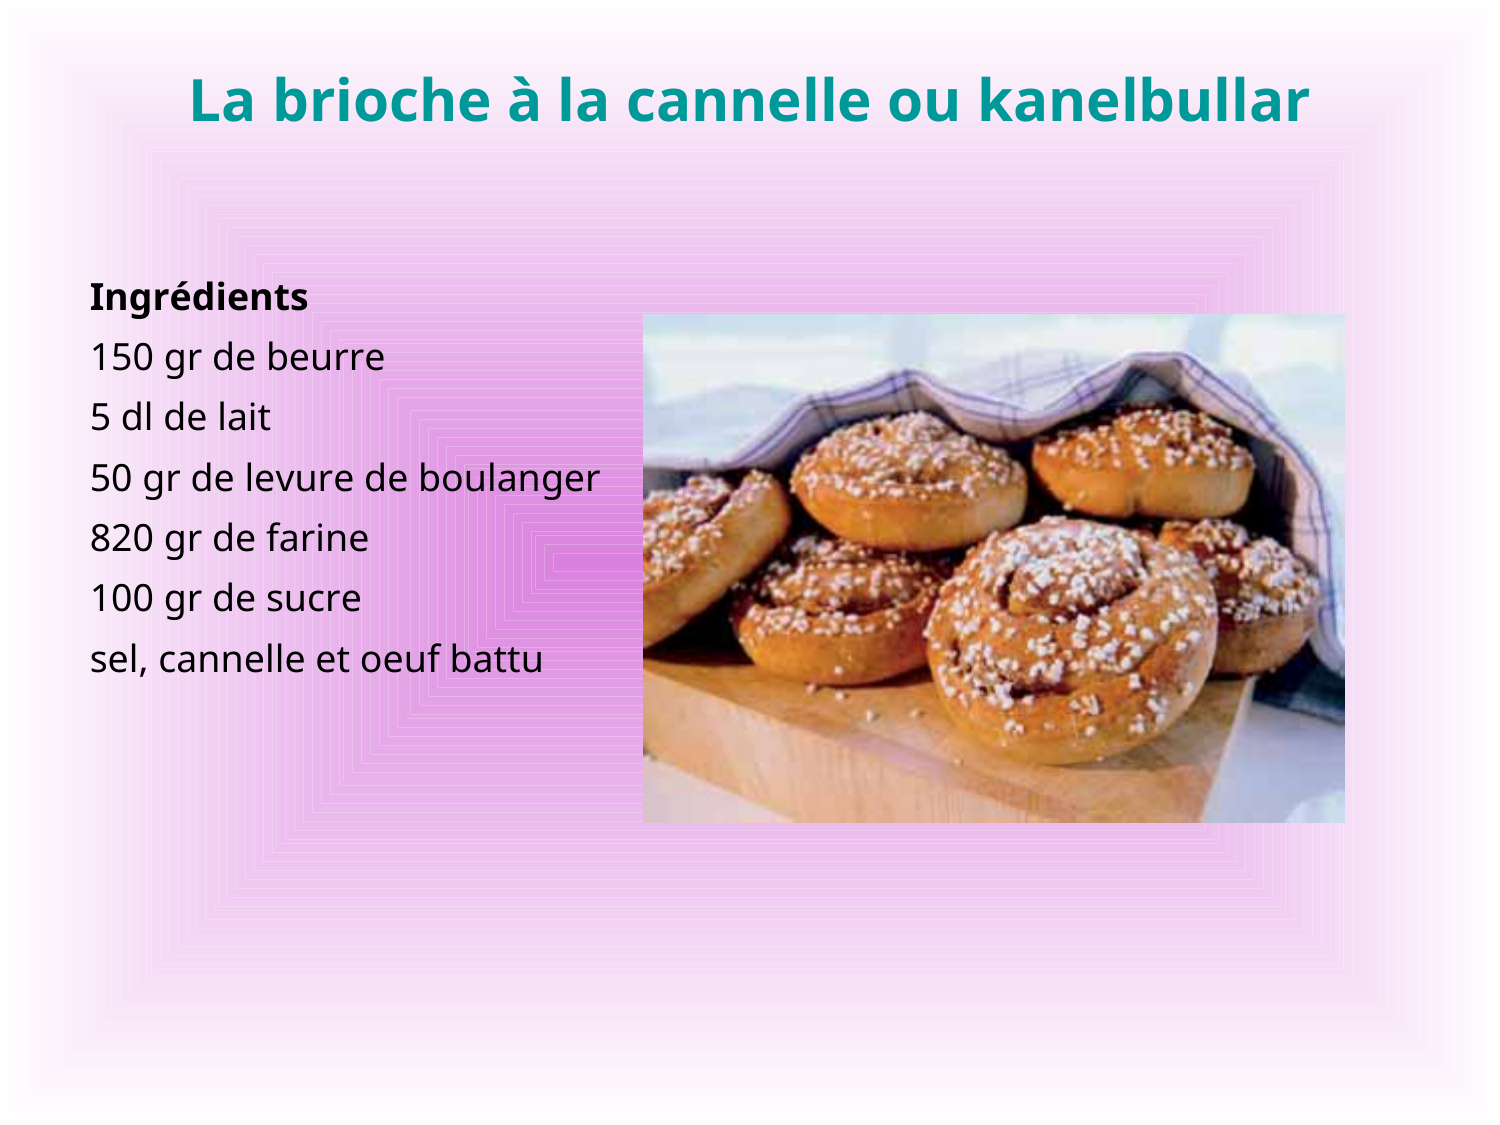

# La brioche à la cannelle ou kanelbullar
Ingrédients
150 gr de beurre
5 dl de lait
50 gr de levure de boulanger
820 gr de farine
100 gr de sucre
sel, cannelle et oeuf battu